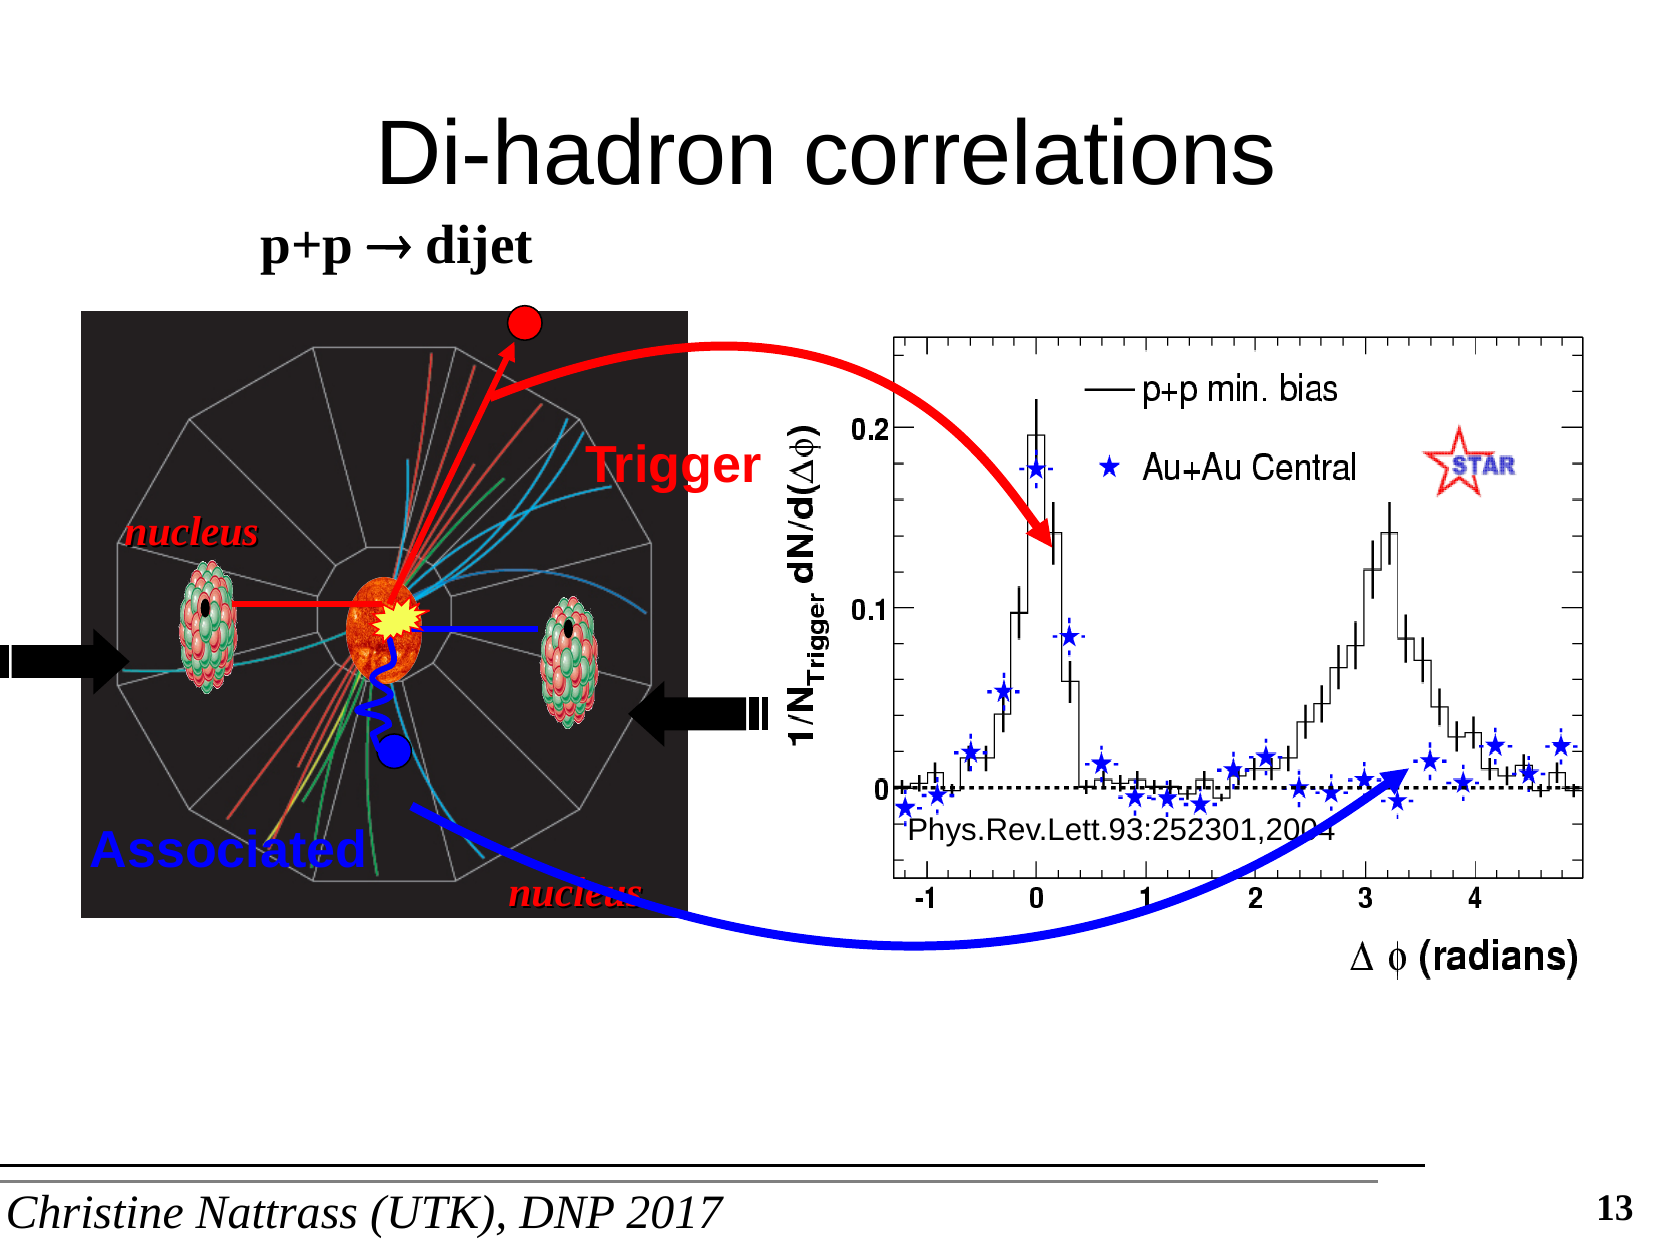

# Di-hadron correlations
p+p  dijet
nucleus
nucleus
Phys.Rev.Lett.93:252301,2004
Trigger
Associated